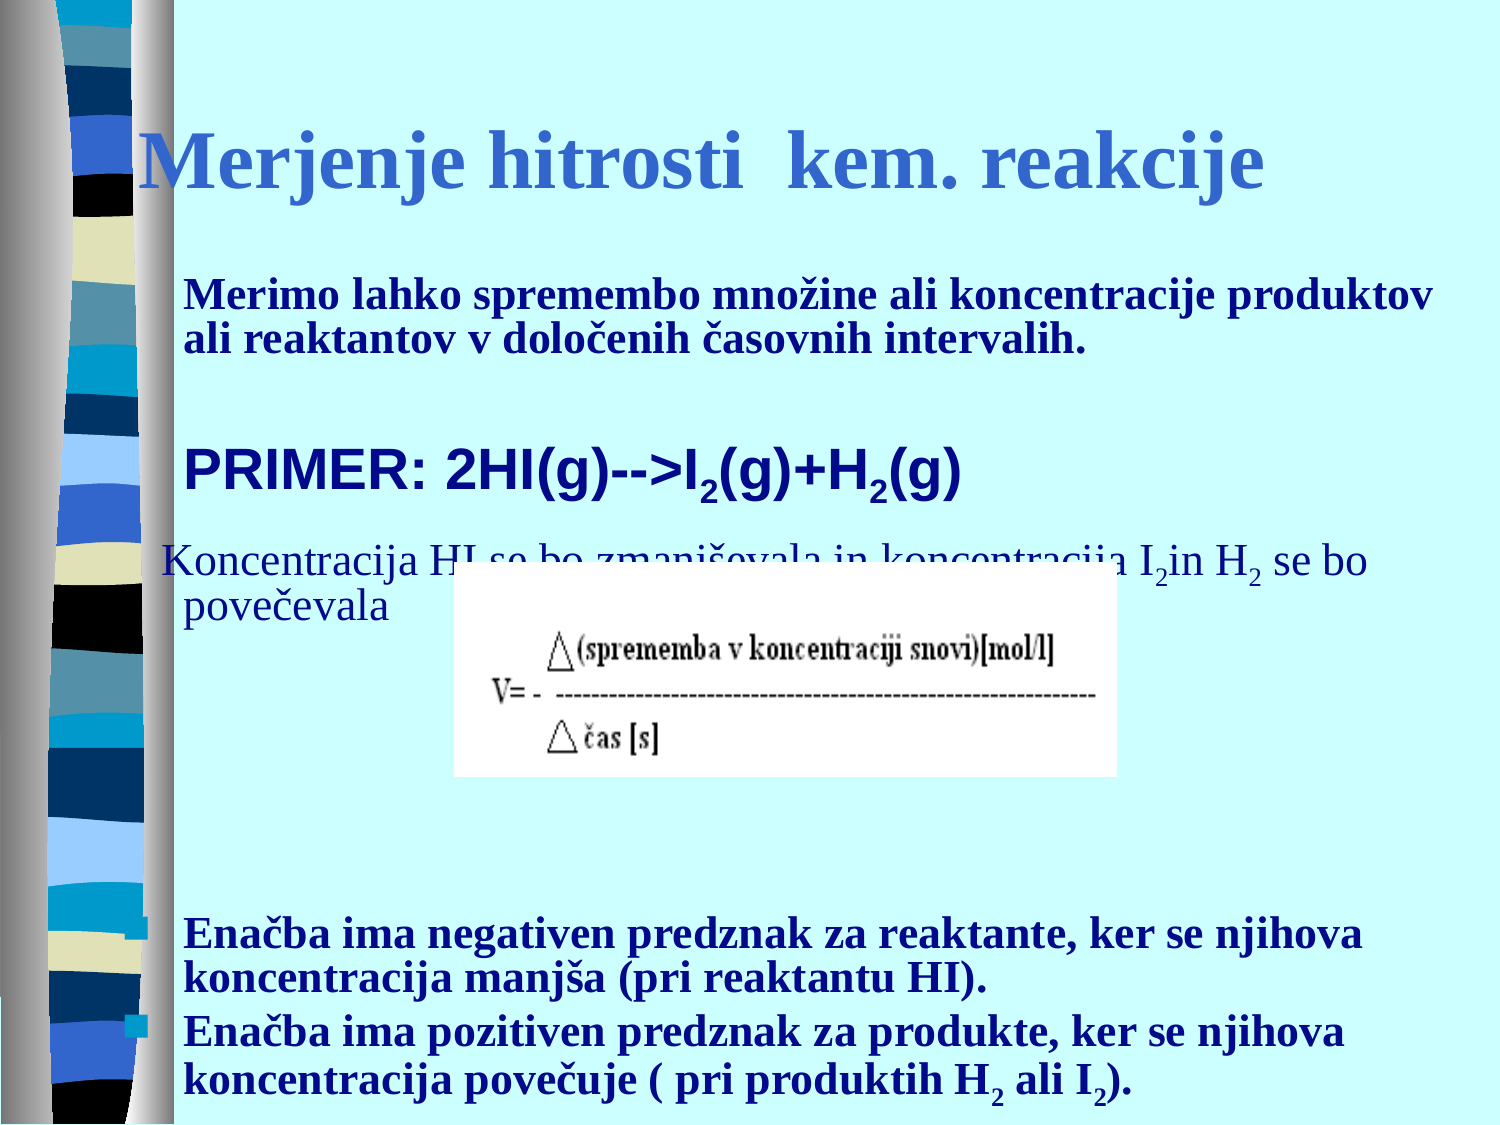

# Merjenje hitrosti kem. reakcije
	Merimo lahko spremembo množine ali koncentracije produktov ali reaktantov v določenih časovnih intervalih.
	PRIMER: 2HI(g)-->I2(g)+H2(g)
 Koncentracija HI se bo zmanjševala in koncentracija I2in H2 se bo povečevala
Enačba ima negativen predznak za reaktante, ker se njihova koncentracija manjša (pri reaktantu HI).
Enačba ima pozitiven predznak za produkte, ker se njihova koncentracija povečuje ( pri produktih H2 ali I2).